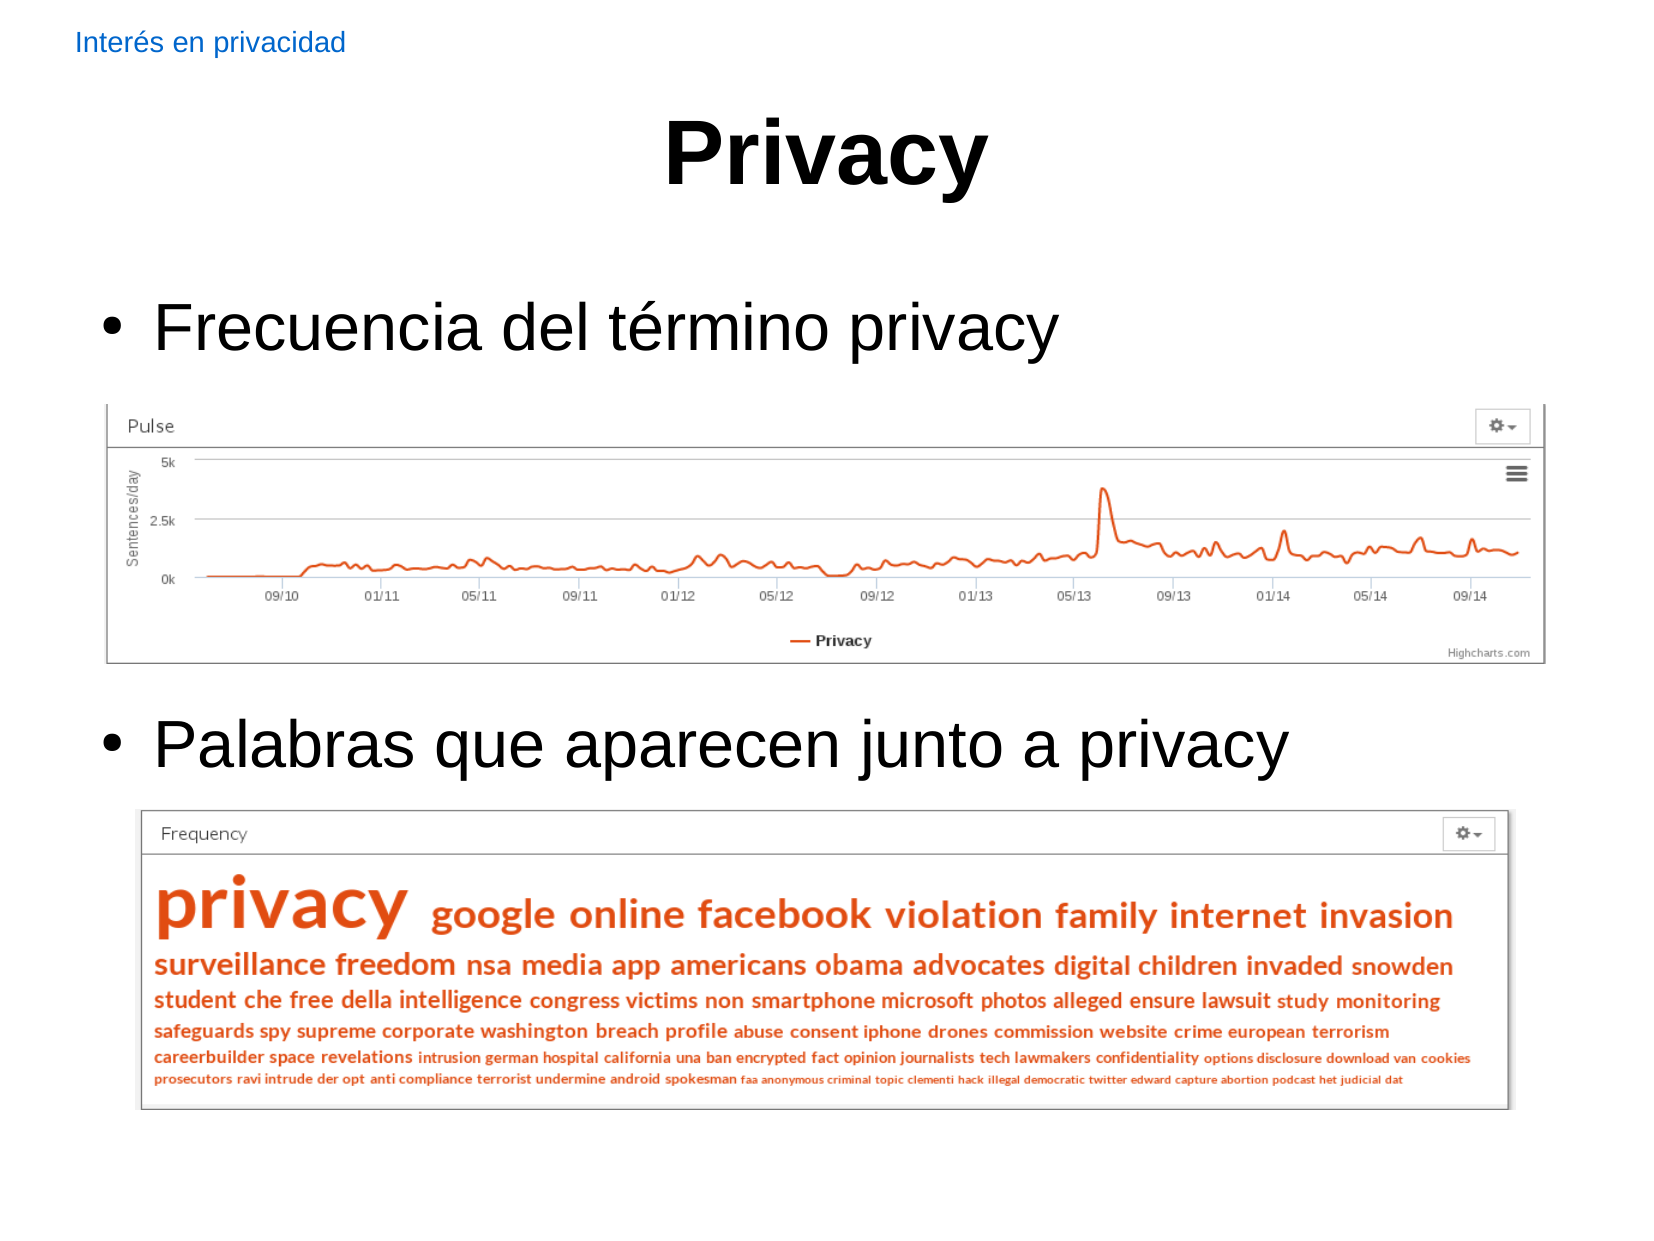

Interés en privacidad
# Privacy
Frecuencia del término privacy
Palabras que aparecen junto a privacy